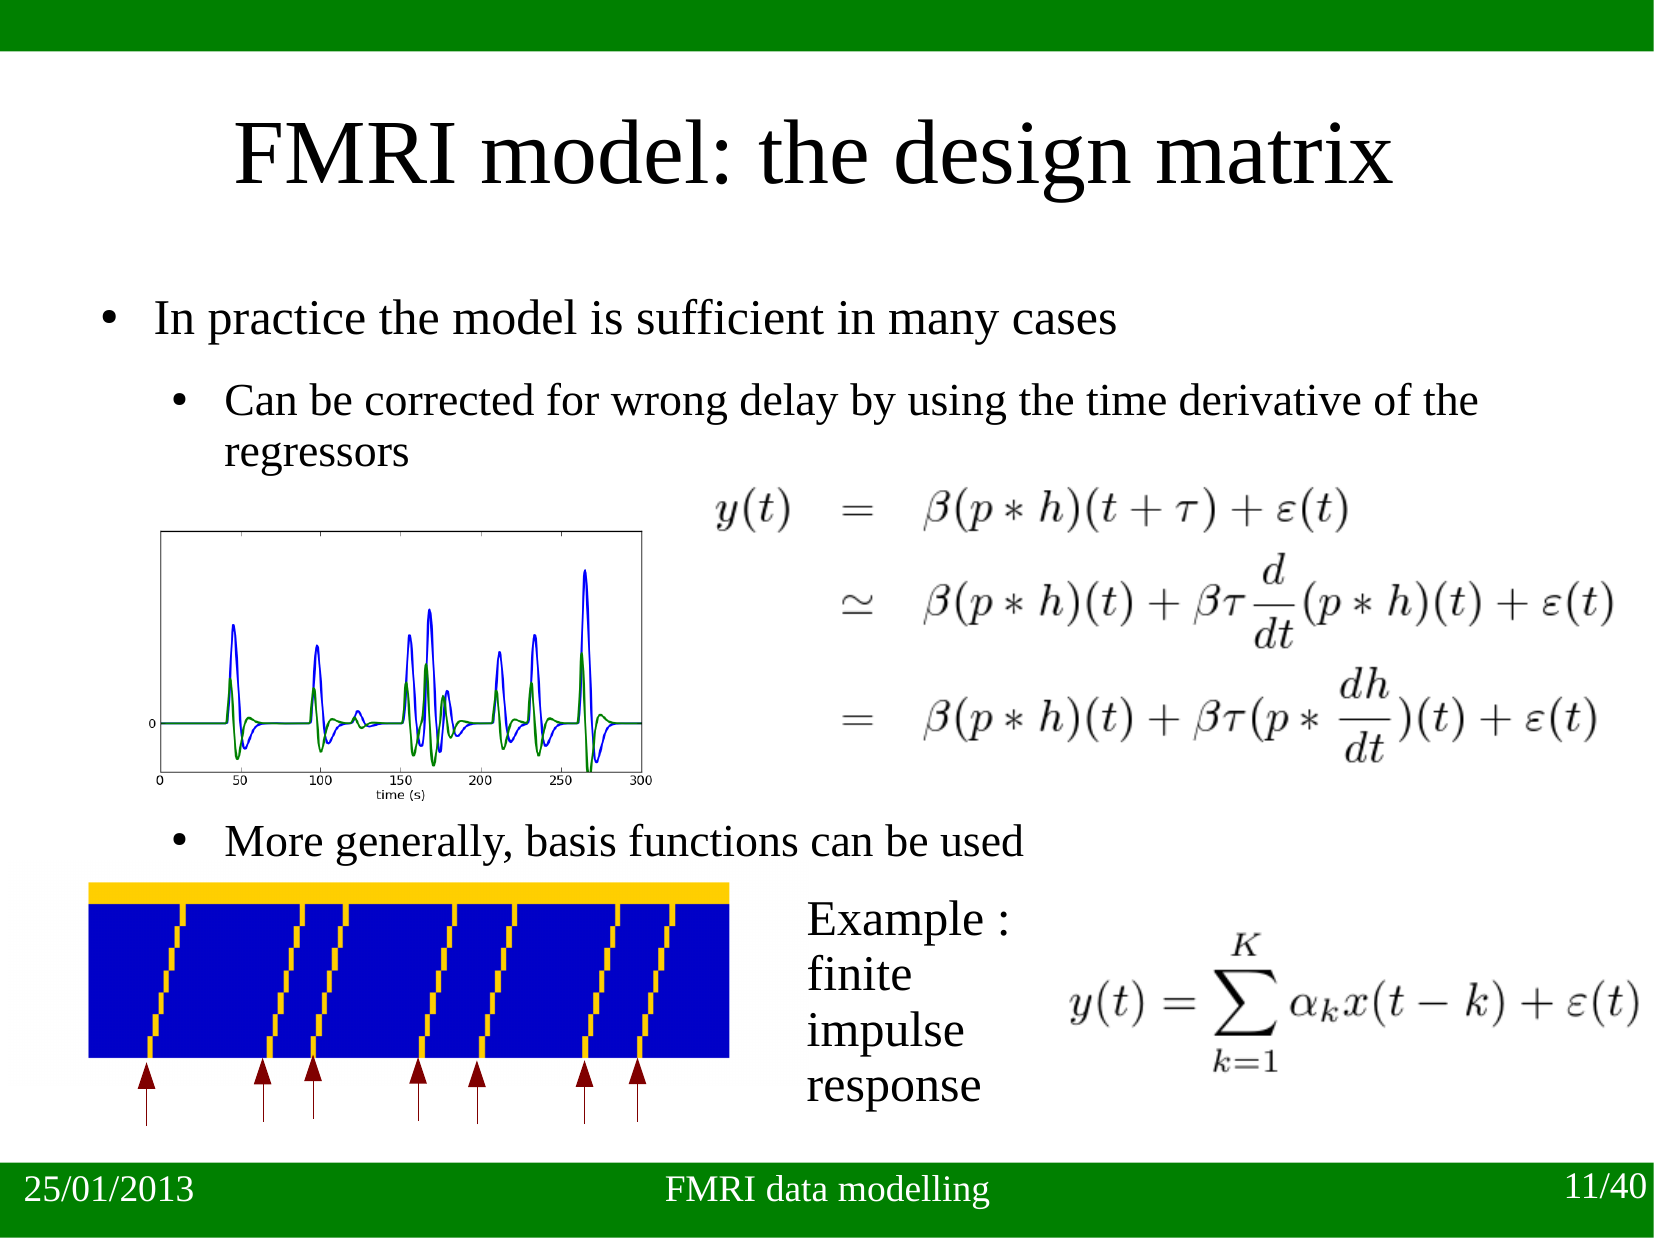

# FMRI model: the design matrix
In practice the model is sufficient in many cases
Can be corrected for wrong delay by using the time derivative of the regressors
More generally, basis functions can be used
Example : finite impulse response
11